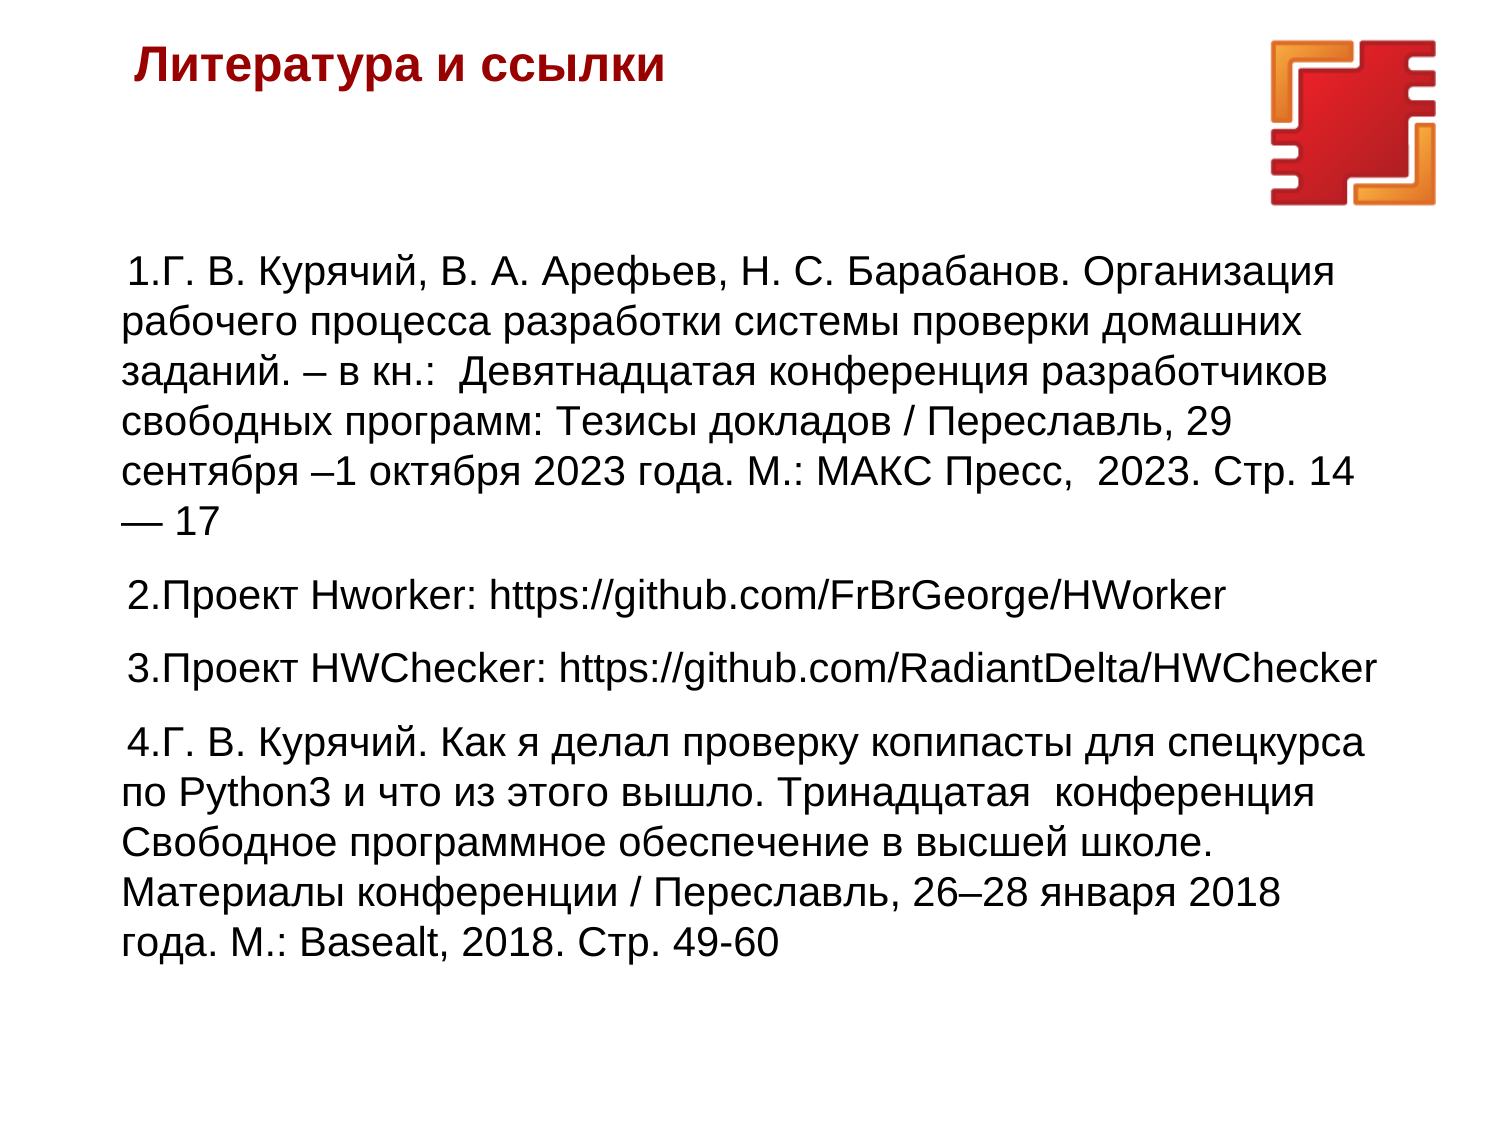

Литература и ссылки
Г. В. Курячий, В. А. Арефьев, Н. С. Барабанов. Организация рабочего процесса разработки системы проверки домашних заданий. – в кн.: Девятнадцатая конференция разработчиков свободных программ: Тезисы докладов / Переславль, 29 сентября –1 октября 2023 года. М.: МАКС Пресс, 2023. Стр. 14 — 17
Проект Hworker: https://github.com/FrBrGeorge/HWorker
Проект HWChecker: https://github.com/RadiantDelta/HWChecker
Г. В. Курячий. Как я делал проверку копипасты для спецкурса по Python3 и что из этого вышло. Тринадцатая конференция Свободное программное обеспечение в высшей школе. Материалы конференции / Переславль, 26–28 января 2018 года. М.: Basealt, 2018. Стр. 49-60